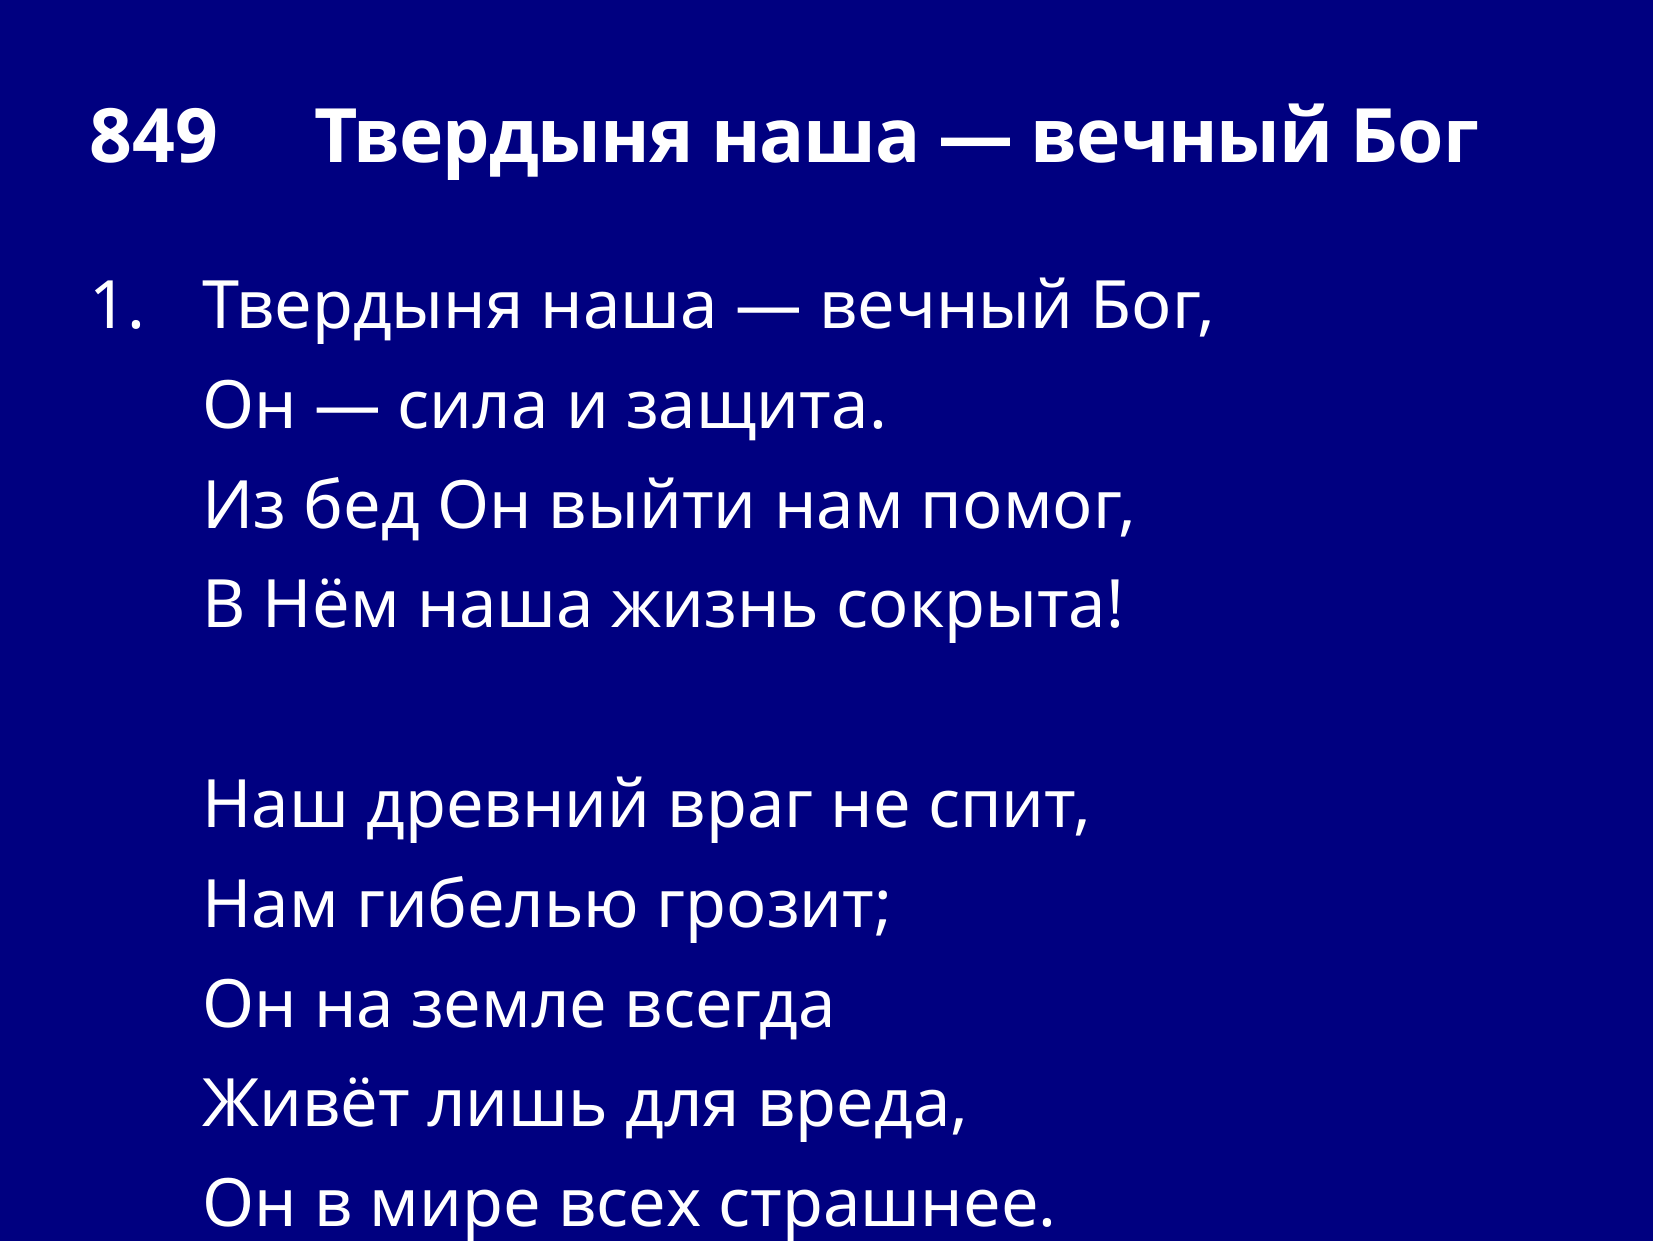

849	Твердыня наша — вечный Бог
1.	Твердыня наша — вечный Бог,
	Он — сила и защита.
	Из бед Он выйти нам помог,
	В Нём наша жизнь сокрыта!
	Наш древний враг не спит,
	Нам гибелью грозит;
	Он на земле всегда
	Живёт лишь для вреда,
	Он в мире всех страшнее.